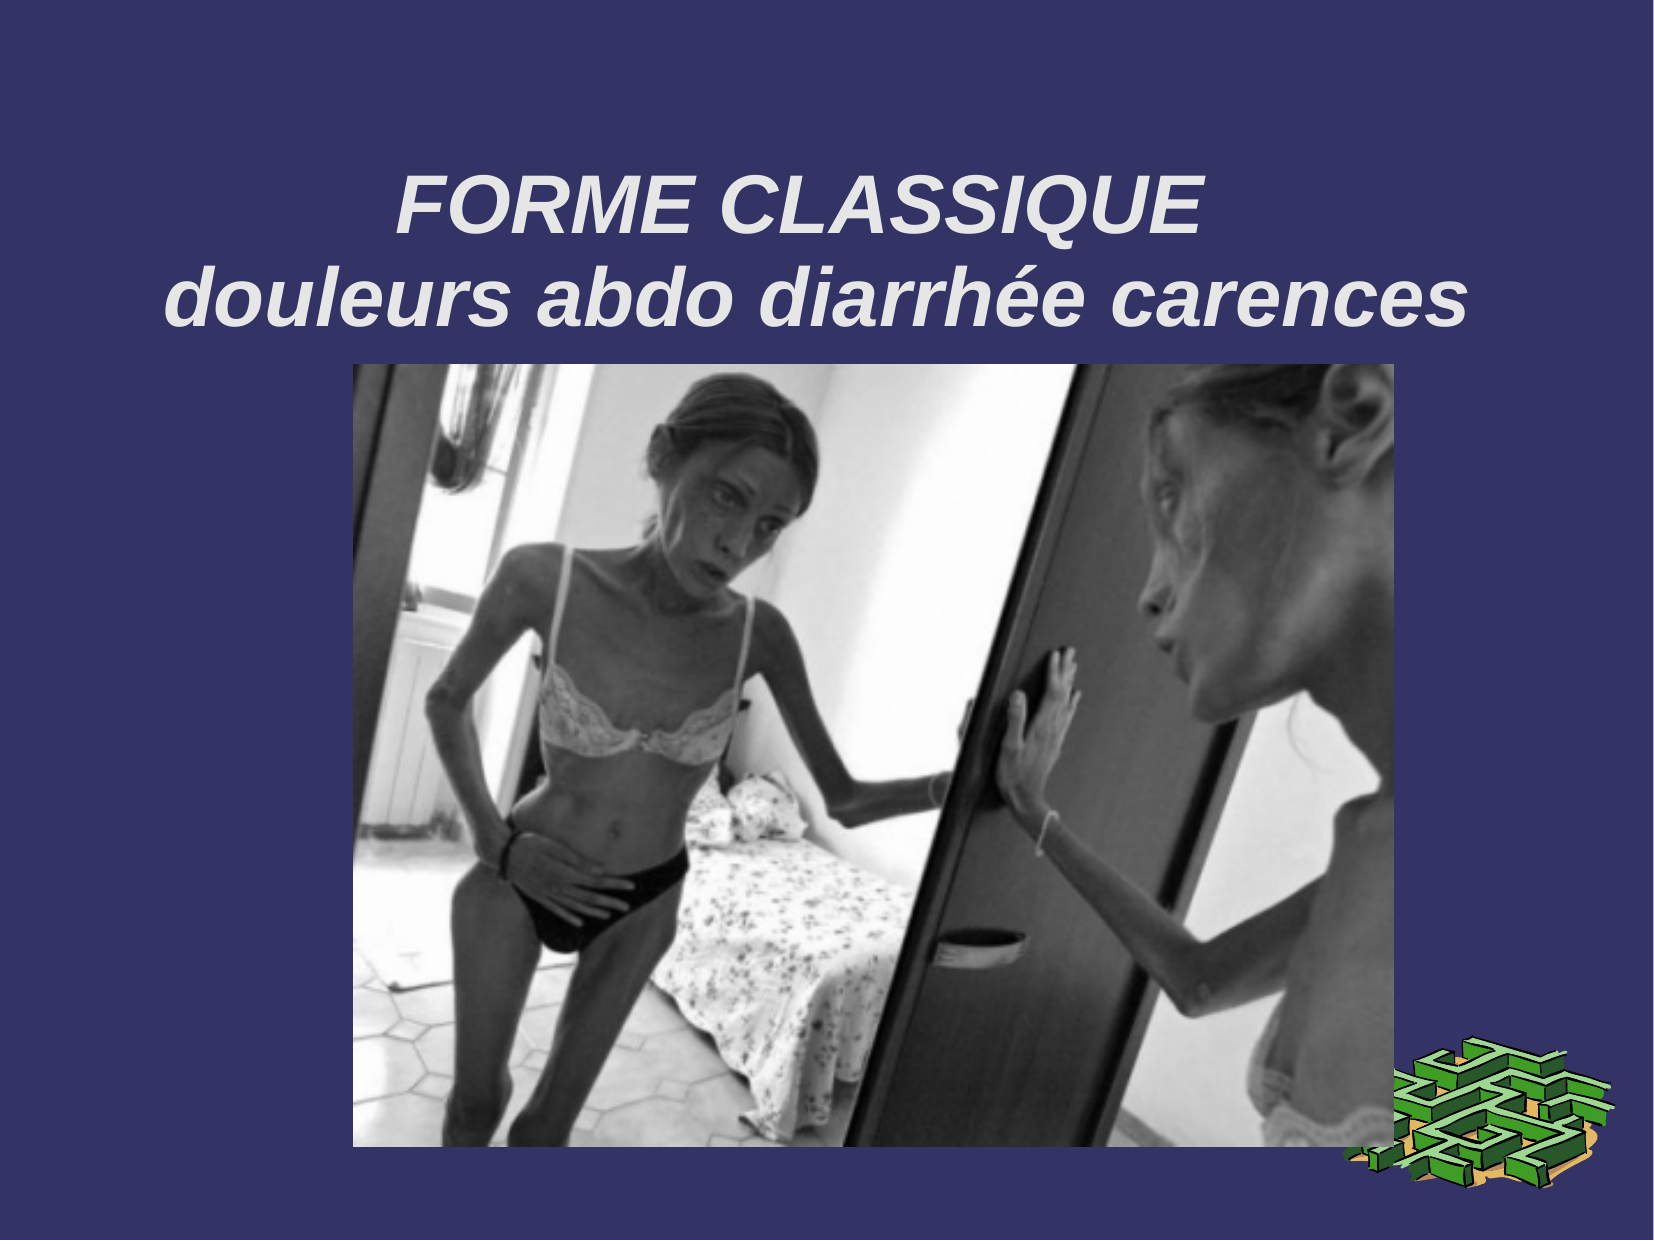

# FORME CLASSIQUE douleurs abdo diarrhée carences